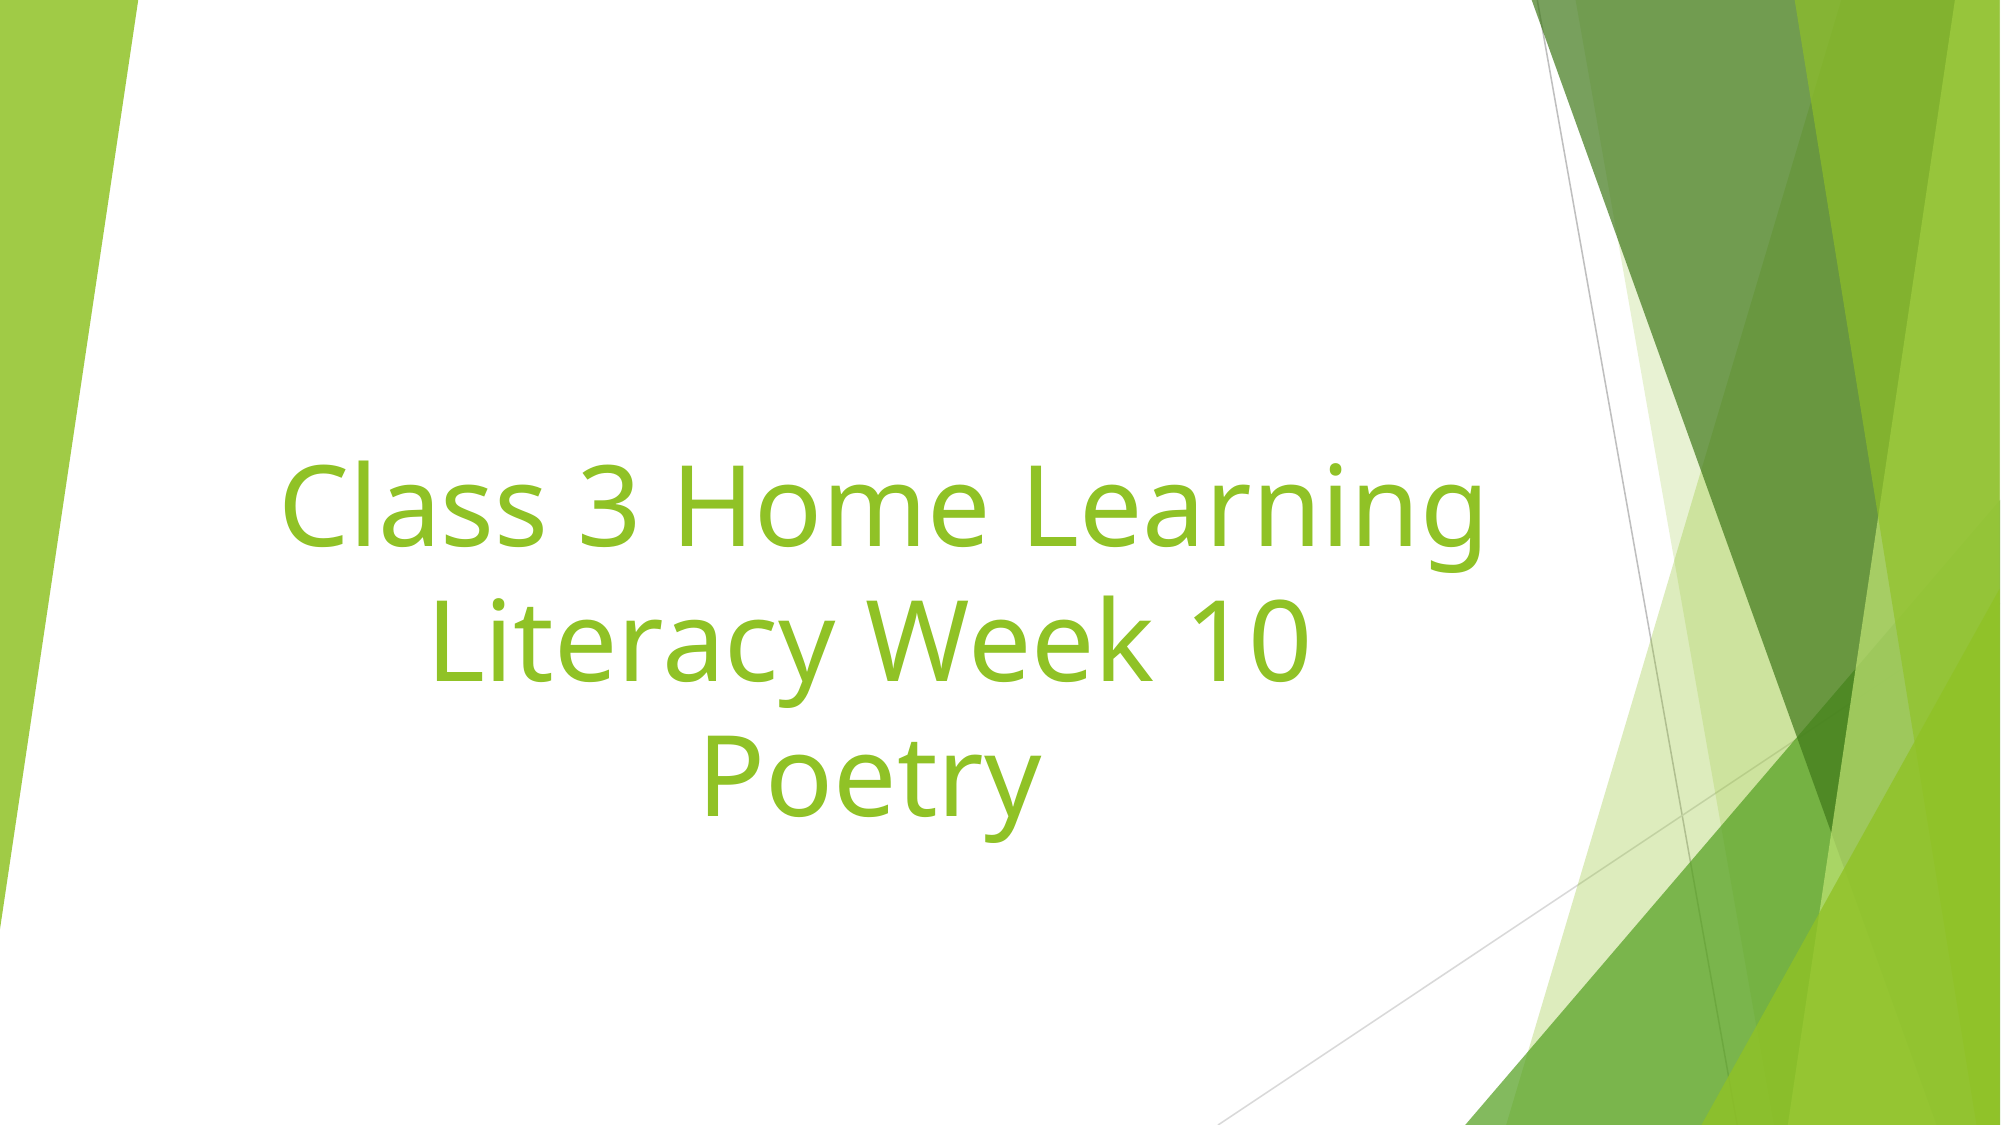

# Class 3 Home Learning Literacy Week 10 Poetry